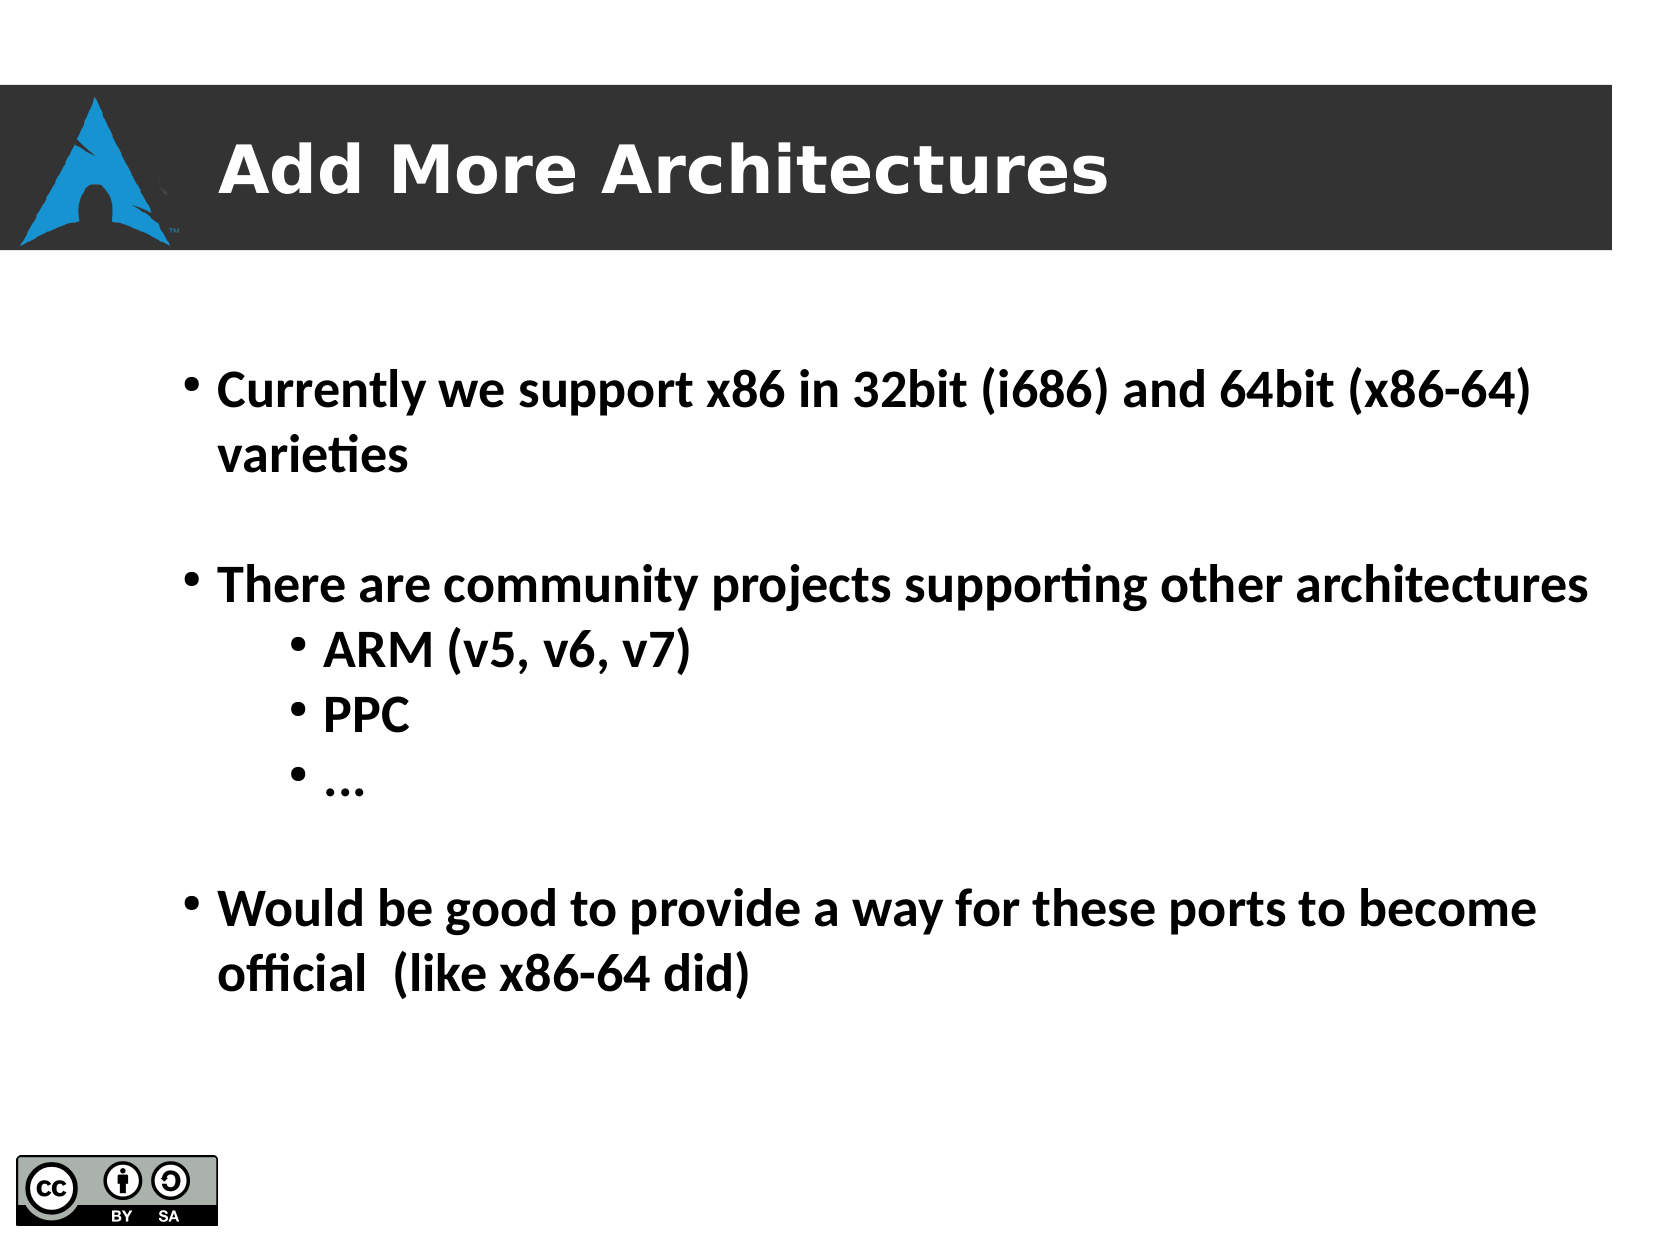

Add More Architectures
#
Currently we support x86 in 32bit (i686) and 64bit (x86-64) varieties
There are community projects supporting other architectures
ARM (v5, v6, v7)
PPC
...
Would be good to provide a way for these ports to become official (like x86-64 did)